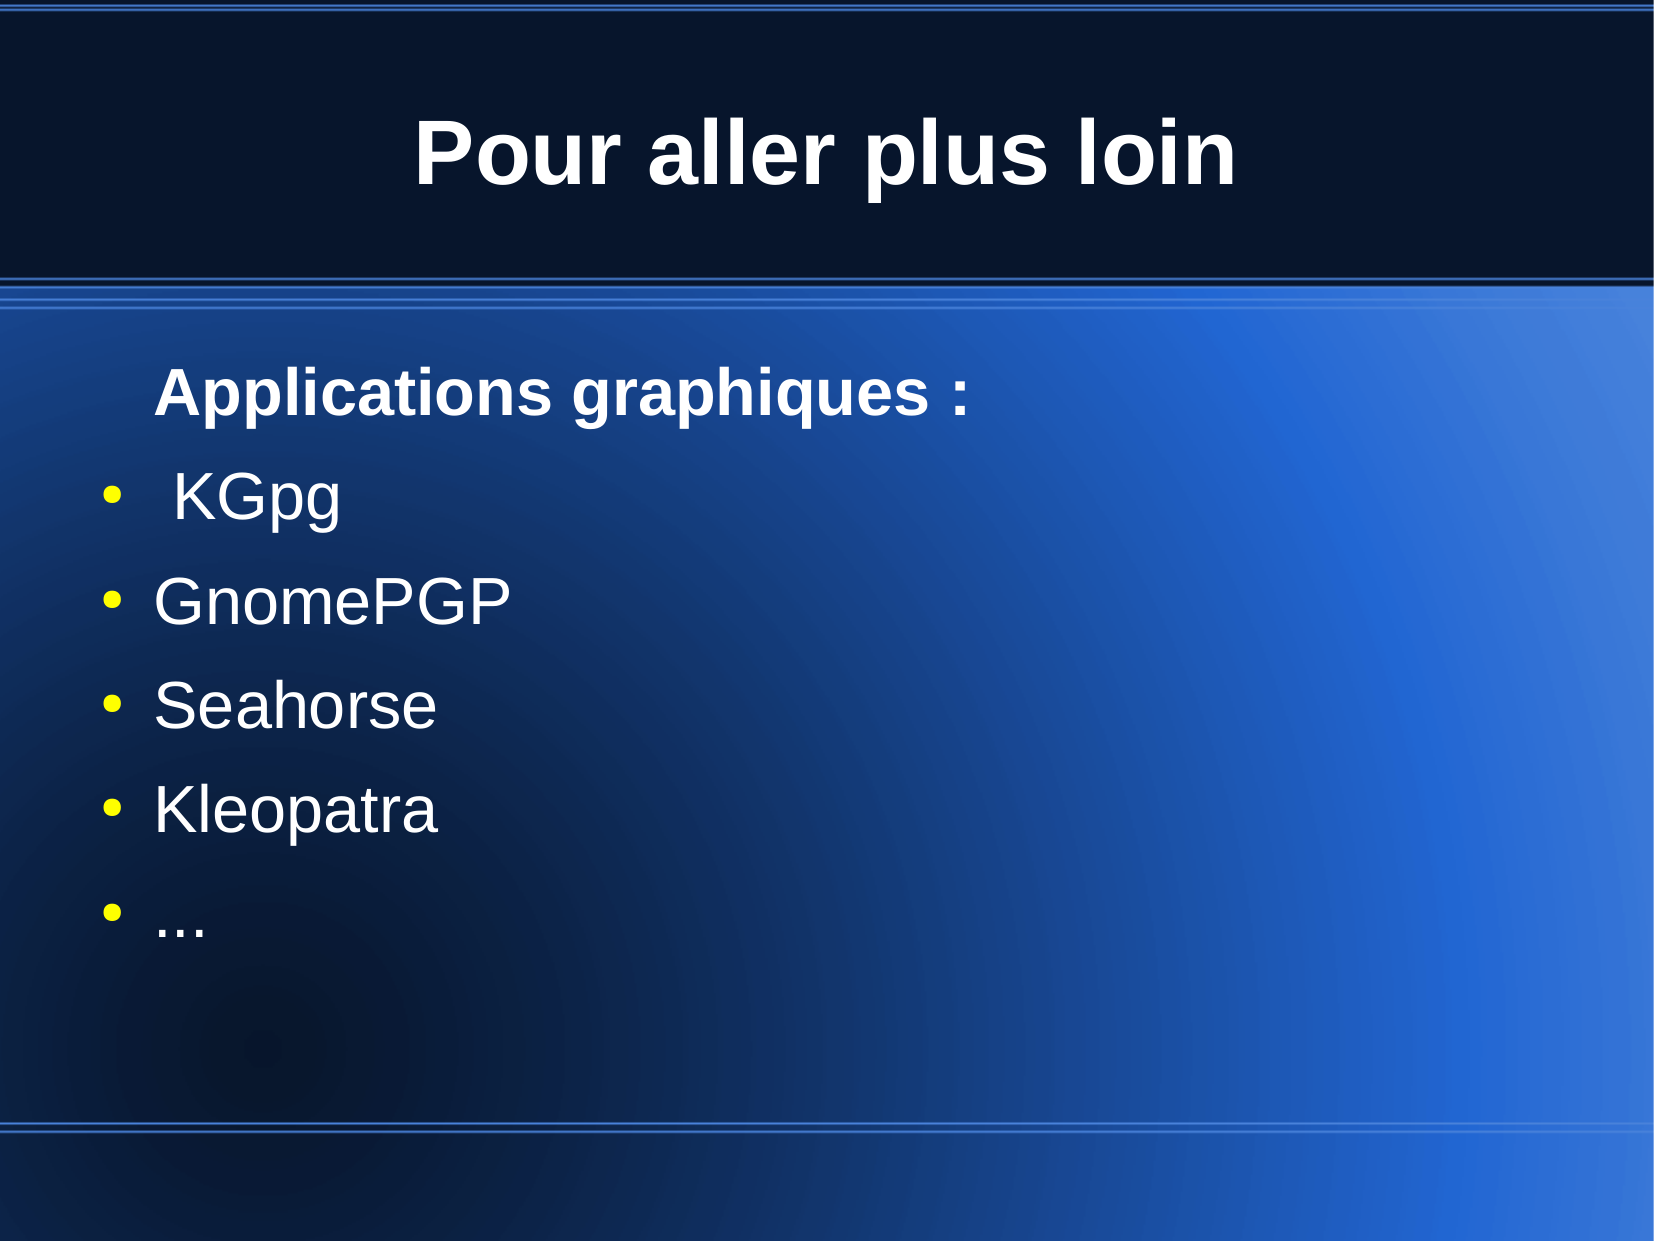

# Pour aller plus loin
Applications graphiques :
 KGpg
GnomePGP
Seahorse
Kleopatra
...